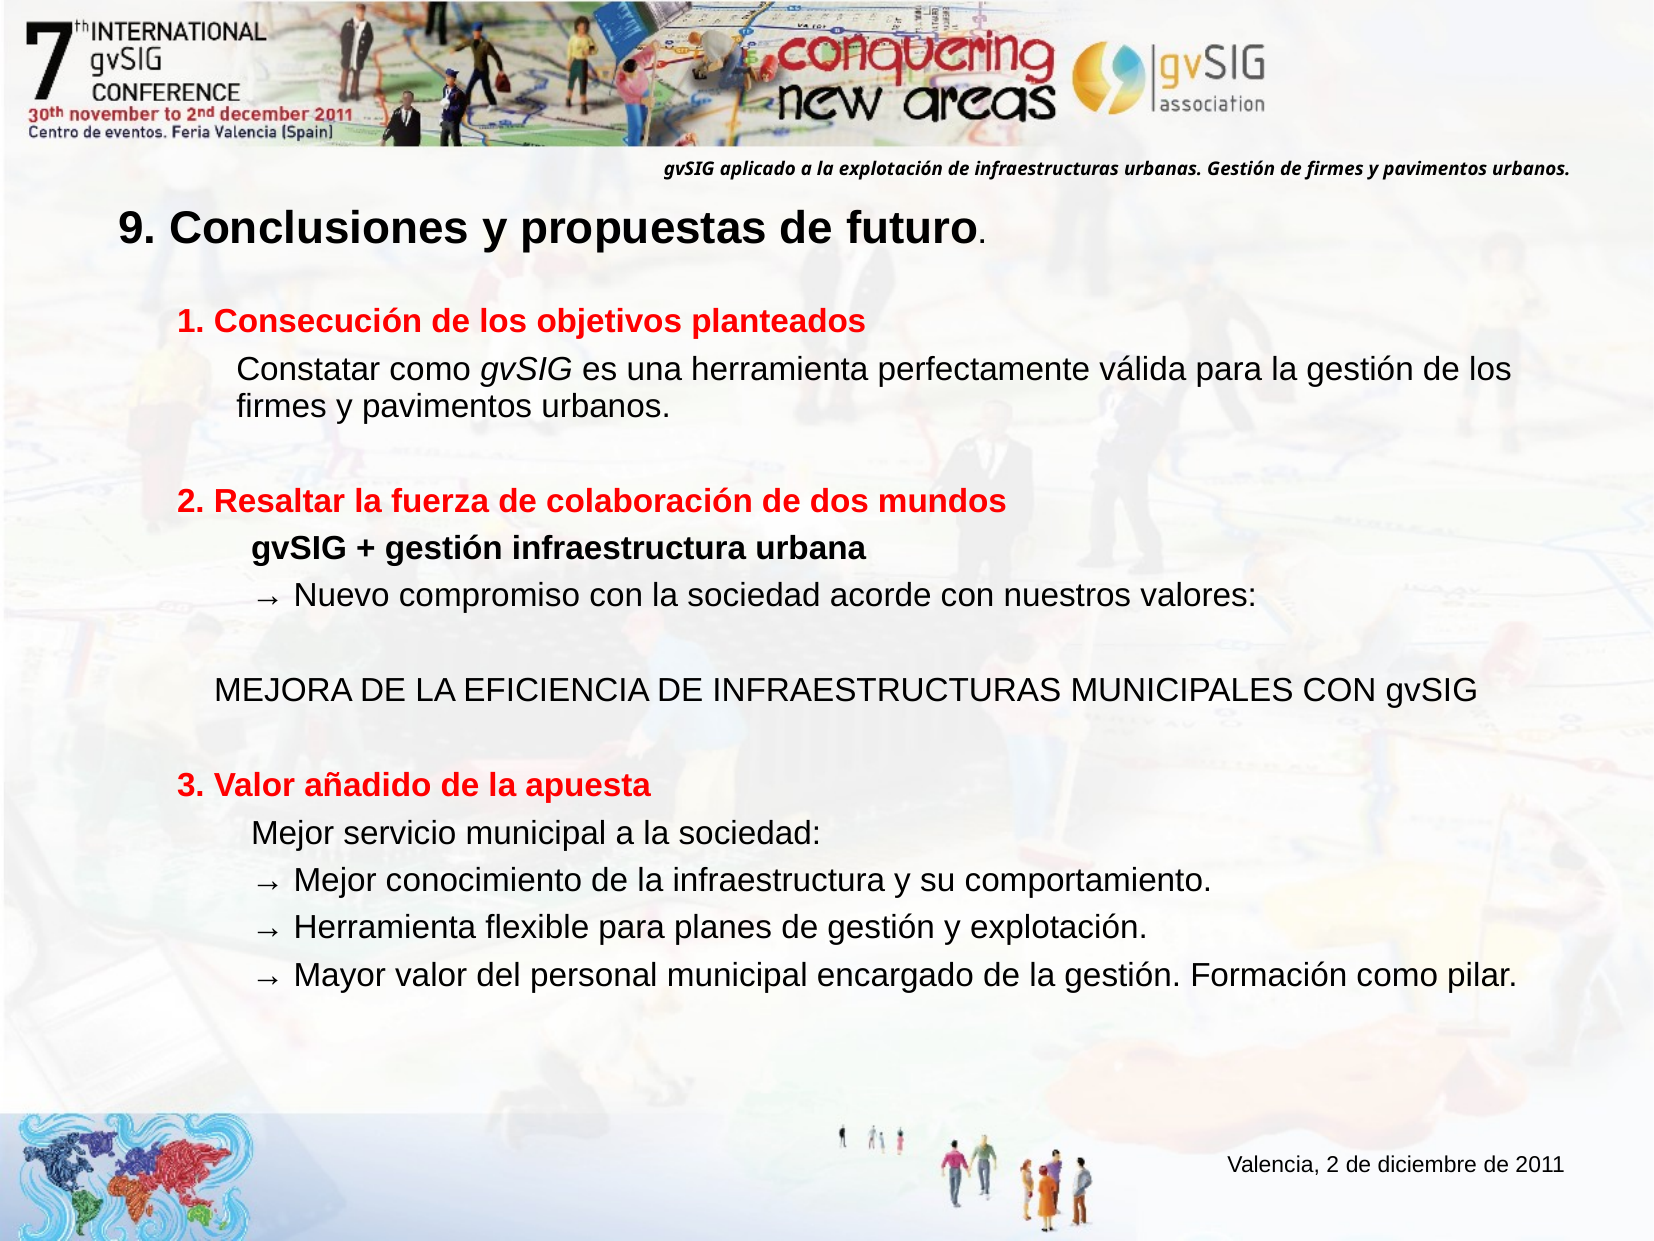

# gvSIG aplicado a la explotación de infraestructuras urbanas. Gestión de firmes y pavimentos urbanos.
9. Conclusiones y propuestas de futuro.
1. Consecución de los objetivos planteados
Constatar como gvSIG es una herramienta perfectamente válida para la gestión de los firmes y pavimentos urbanos.
2. Resaltar la fuerza de colaboración de dos mundos
	gvSIG + gestión infraestructura urbana
	→ Nuevo compromiso con la sociedad acorde con nuestros valores:
 MEJORA DE LA EFICIENCIA DE INFRAESTRUCTURAS MUNICIPALES CON gvSIG
3. Valor añadido de la apuesta
	Mejor servicio municipal a la sociedad:
	→ Mejor conocimiento de la infraestructura y su comportamiento.
	→ Herramienta flexible para planes de gestión y explotación.
	→ Mayor valor del personal municipal encargado de la gestión. Formación como pilar.